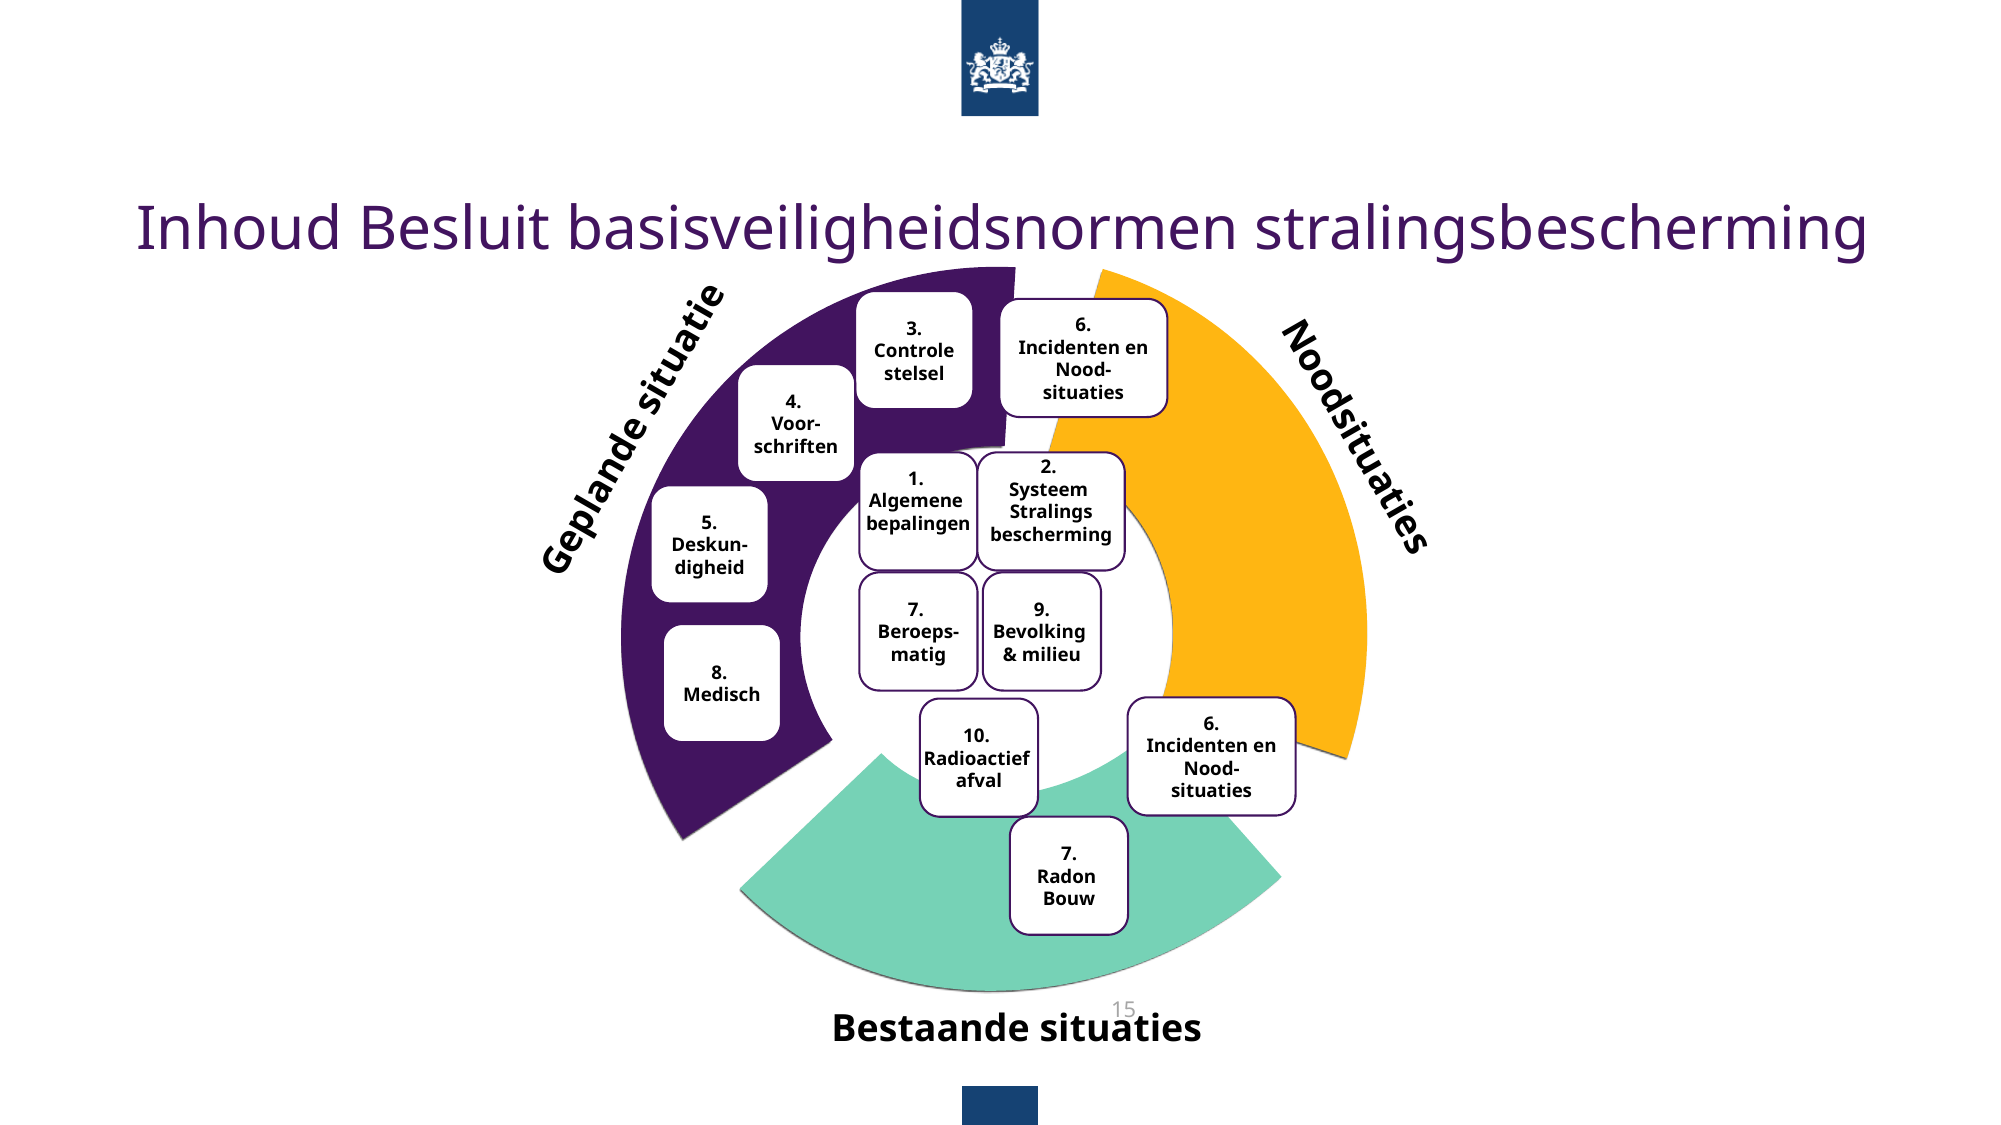

Bestaande situaties
# Inhoud Besluit basisveiligheidsnormen stralingsbescherming
Noodsituaties
Geplande situatie
3.
Controle
stelsel
6.
Incidenten en
Nood-
situaties
4.
Voor-
schriften
1.
Algemene
bepalingen
2.
Systeem
Stralings
bescherming
5.
Deskun-
digheid
7.
Beroeps-
matig
9.
Bevolking
& milieu
8.
Medisch
6.
Incidenten en
Nood-
situaties
10.
Radioactief
afval
7.
Radon
Bouw